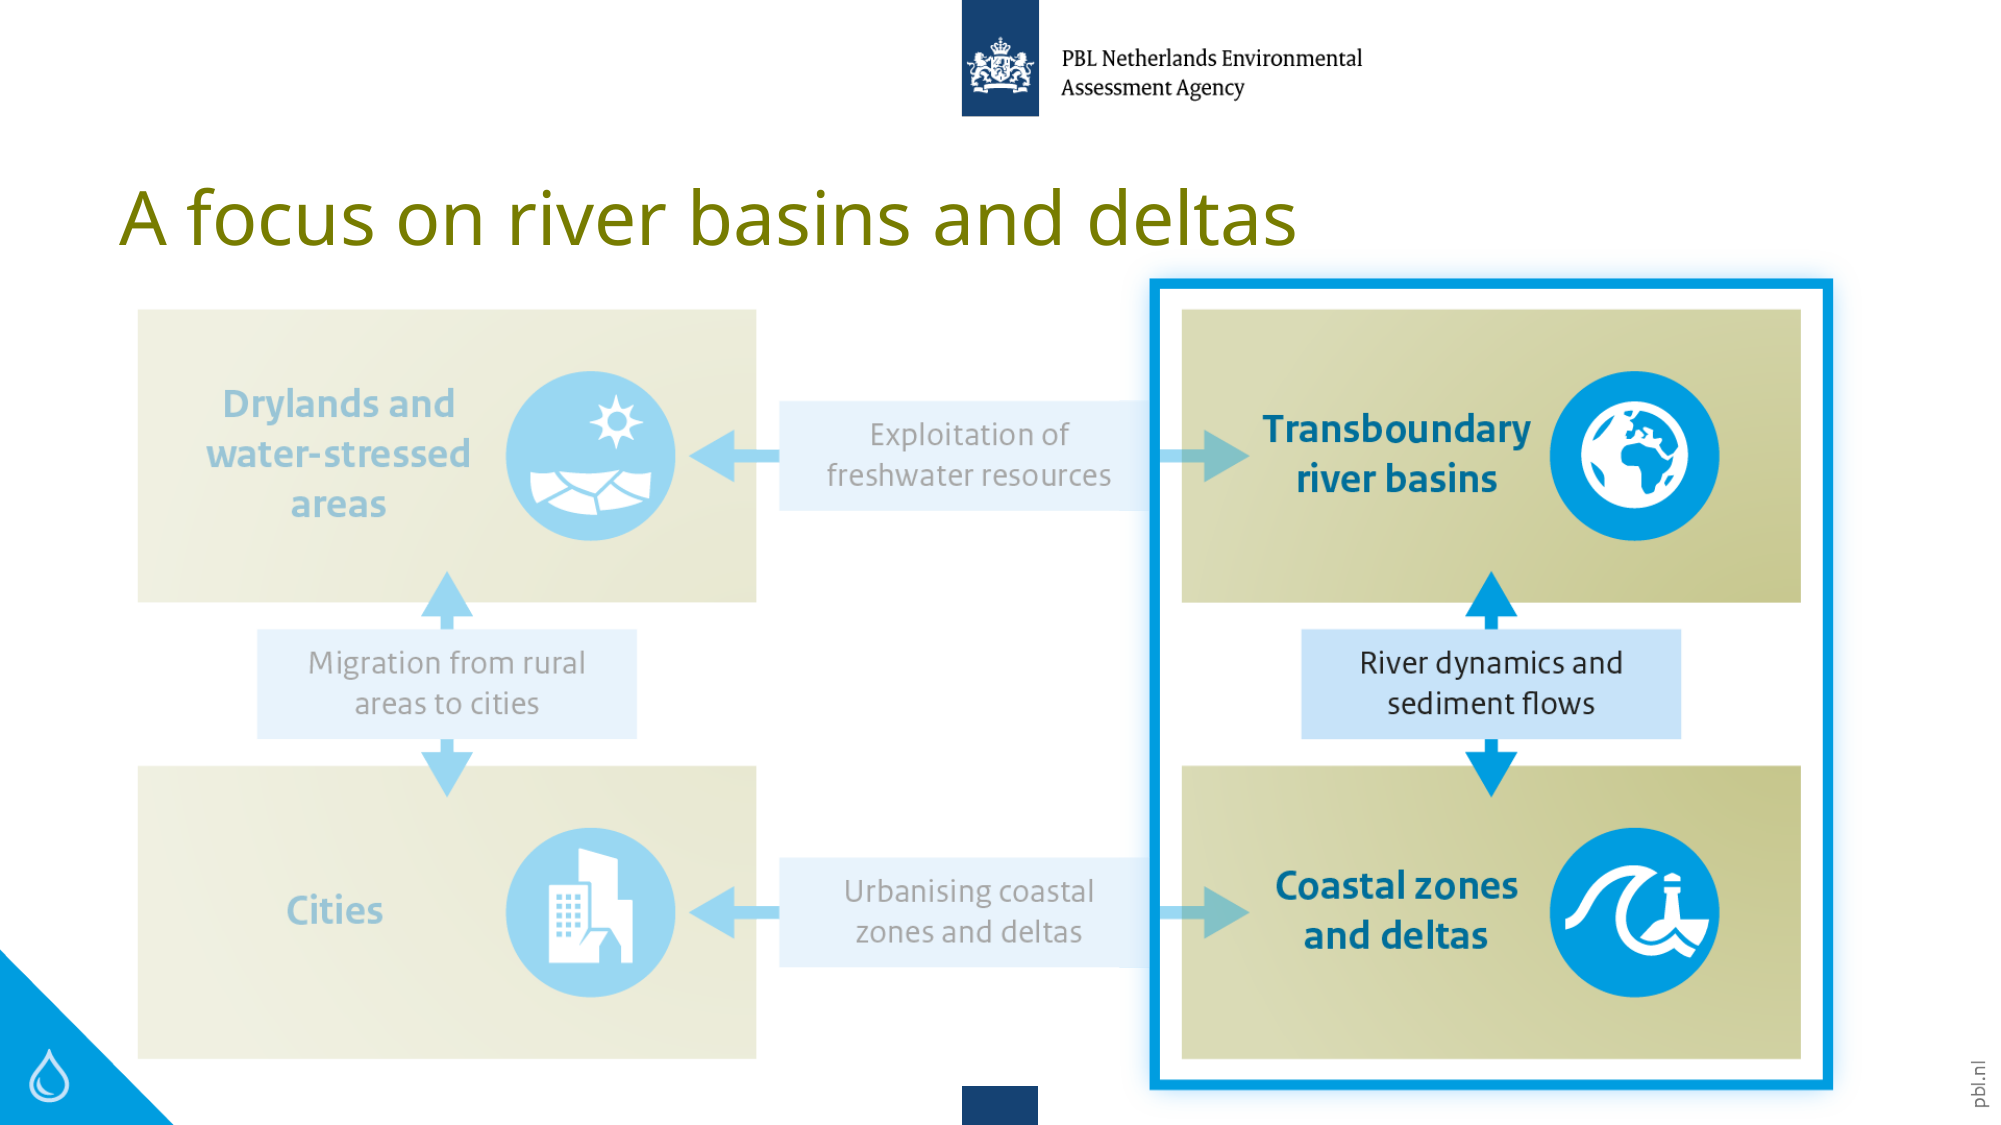

# A focus on river basins and deltas